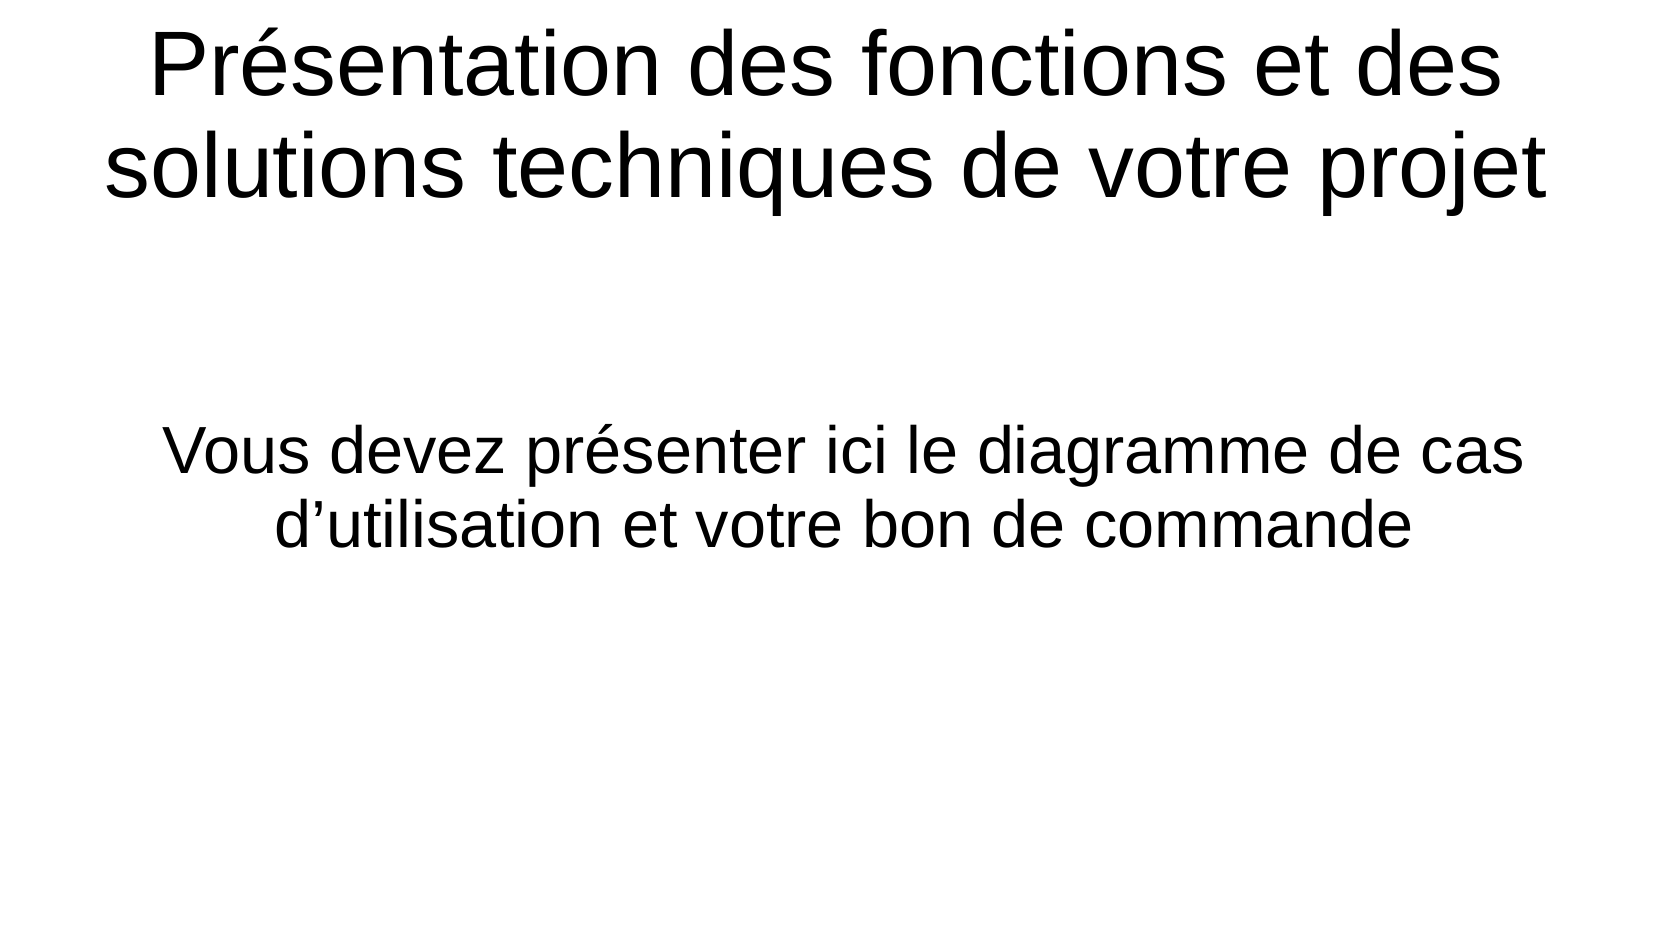

# Présentation des fonctions et des solutions techniques de votre projet
Vous devez présenter ici le diagramme de cas d’utilisation et votre bon de commande